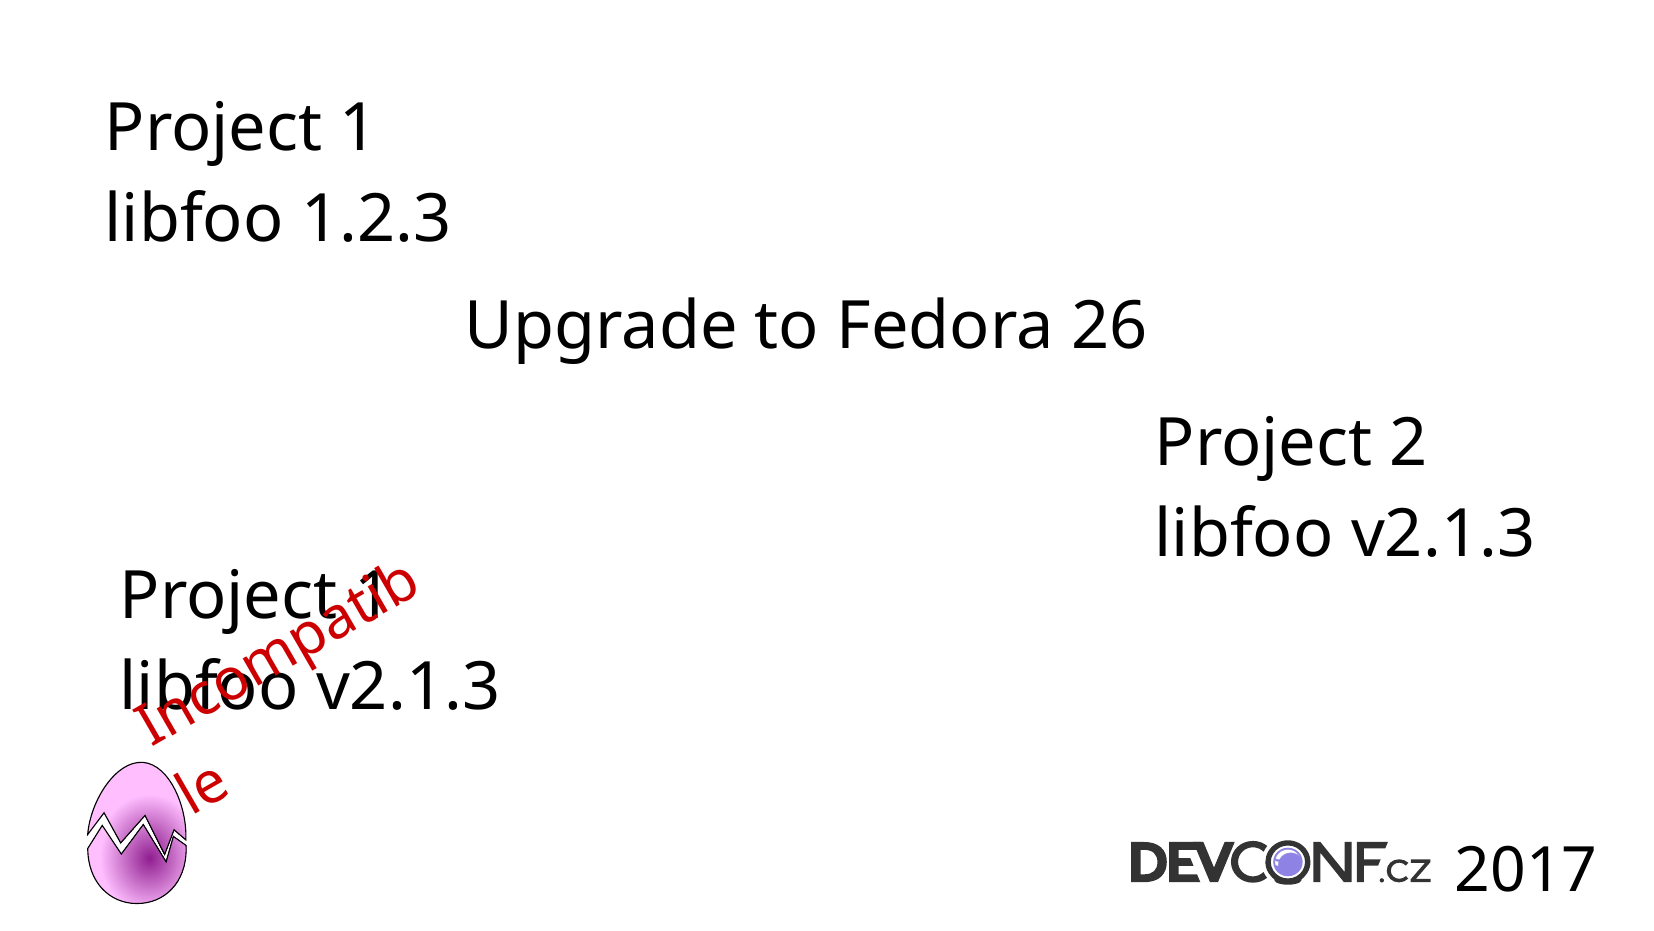

Project 1
libfoo 1.2.3
Upgrade to Fedora 26
Project 2
libfoo v2.1.3
Project 1
libfoo v2.1.3
Incompatible